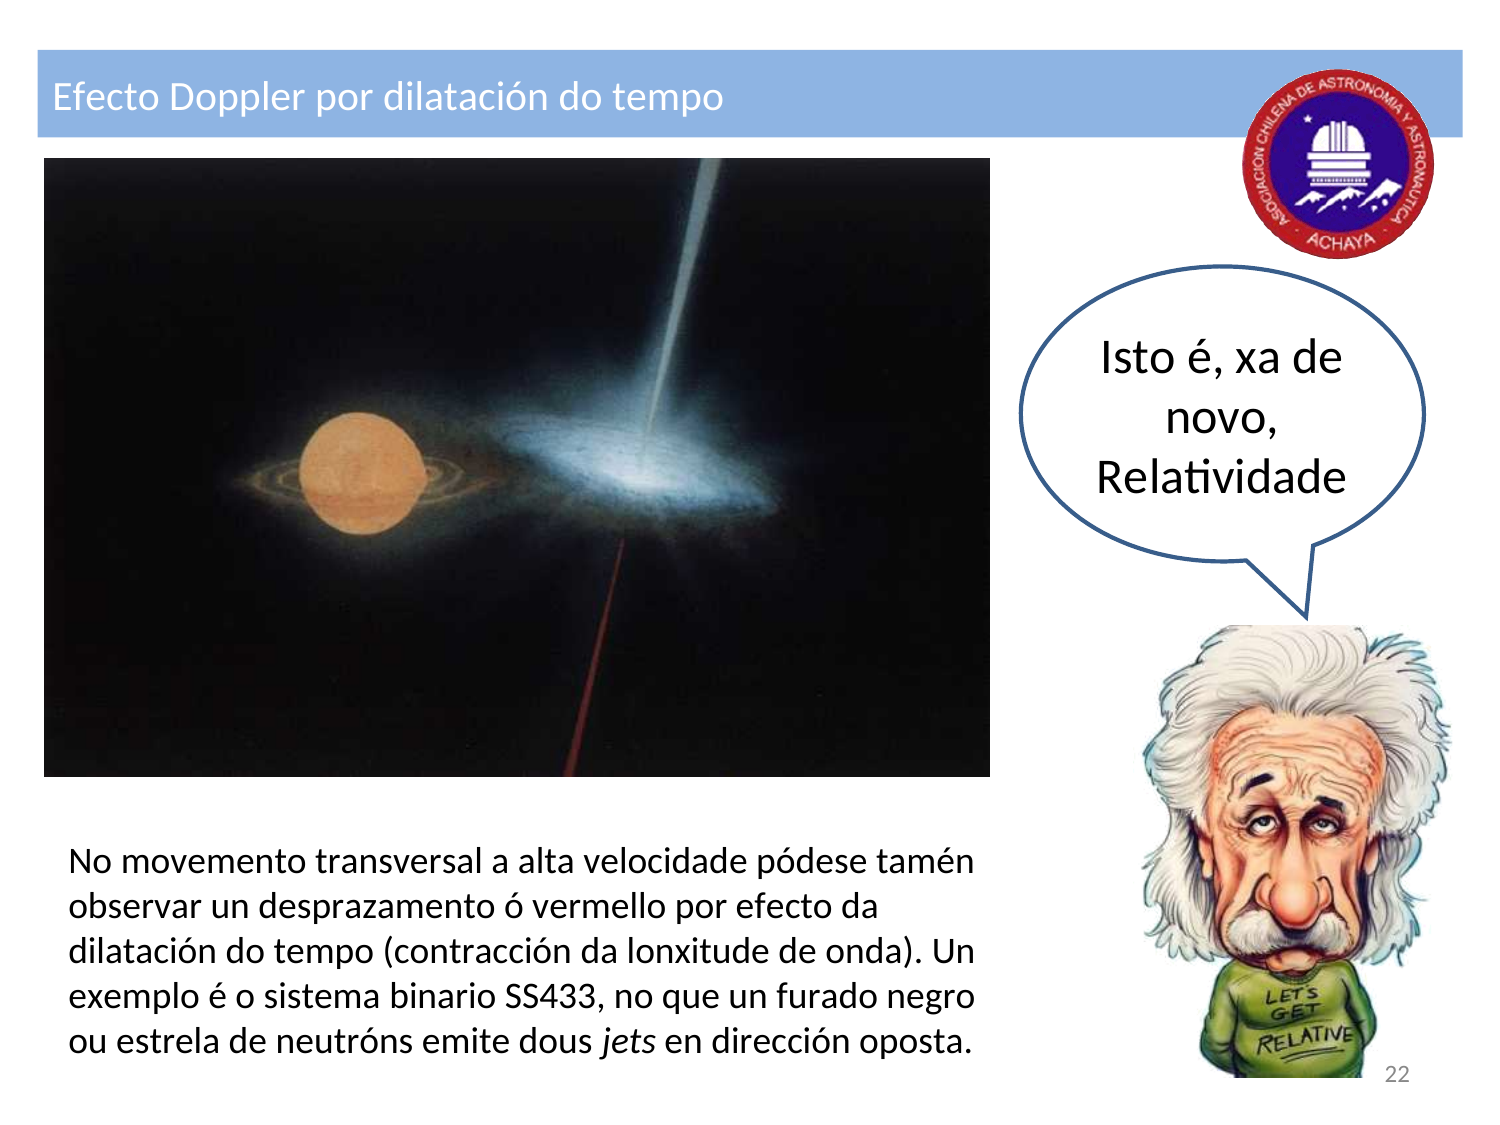

Efecto Doppler por dilatación do tempo
Isto é, xa de novo, Relatividade
No movemento transversal a alta velocidade pódese tamén
observar un desprazamento ó vermello por efecto da dilatación do tempo (contracción da lonxitude de onda). Un exemplo é o sistema binario SS433, no que un furado negro ou estrela de neutróns emite dous jets en dirección oposta.